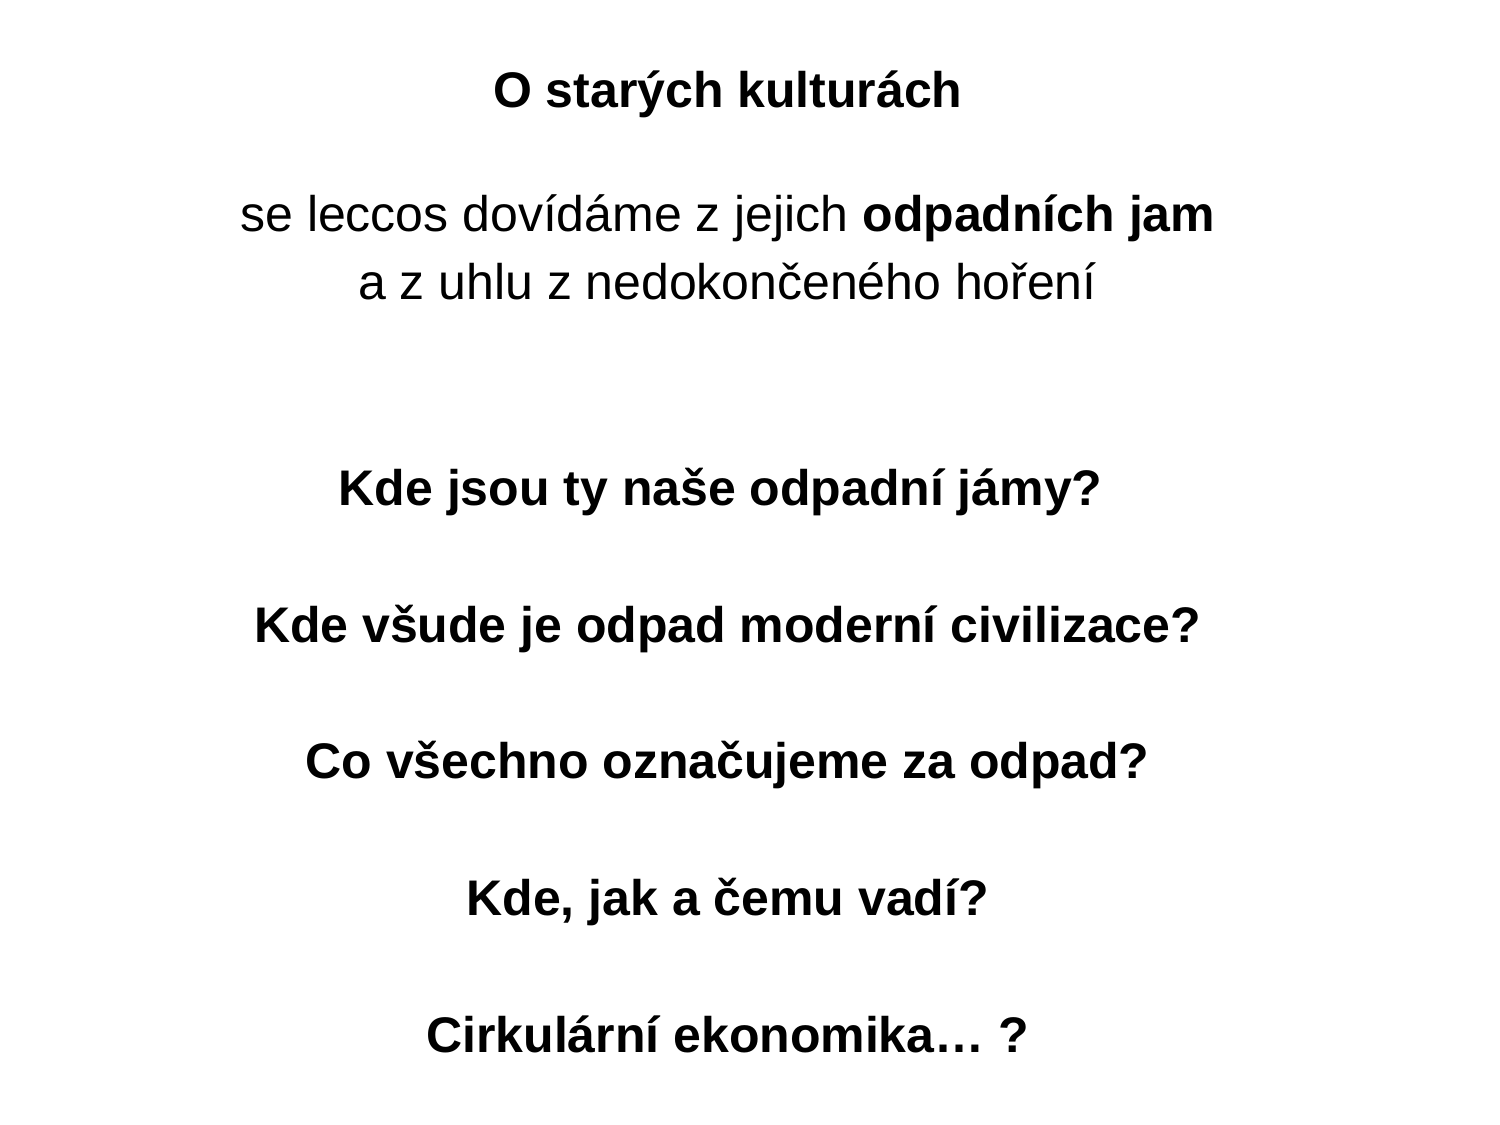

#
O starých kulturách
se leccos dovídáme z jejich odpadních jam
a z uhlu z nedokončeného hoření
Kde jsou ty naše odpadní jámy?
Kde všude je odpad moderní civilizace?
Co všechno označujeme za odpad?
Kde, jak a čemu vadí?
Cirkulární ekonomika… ?